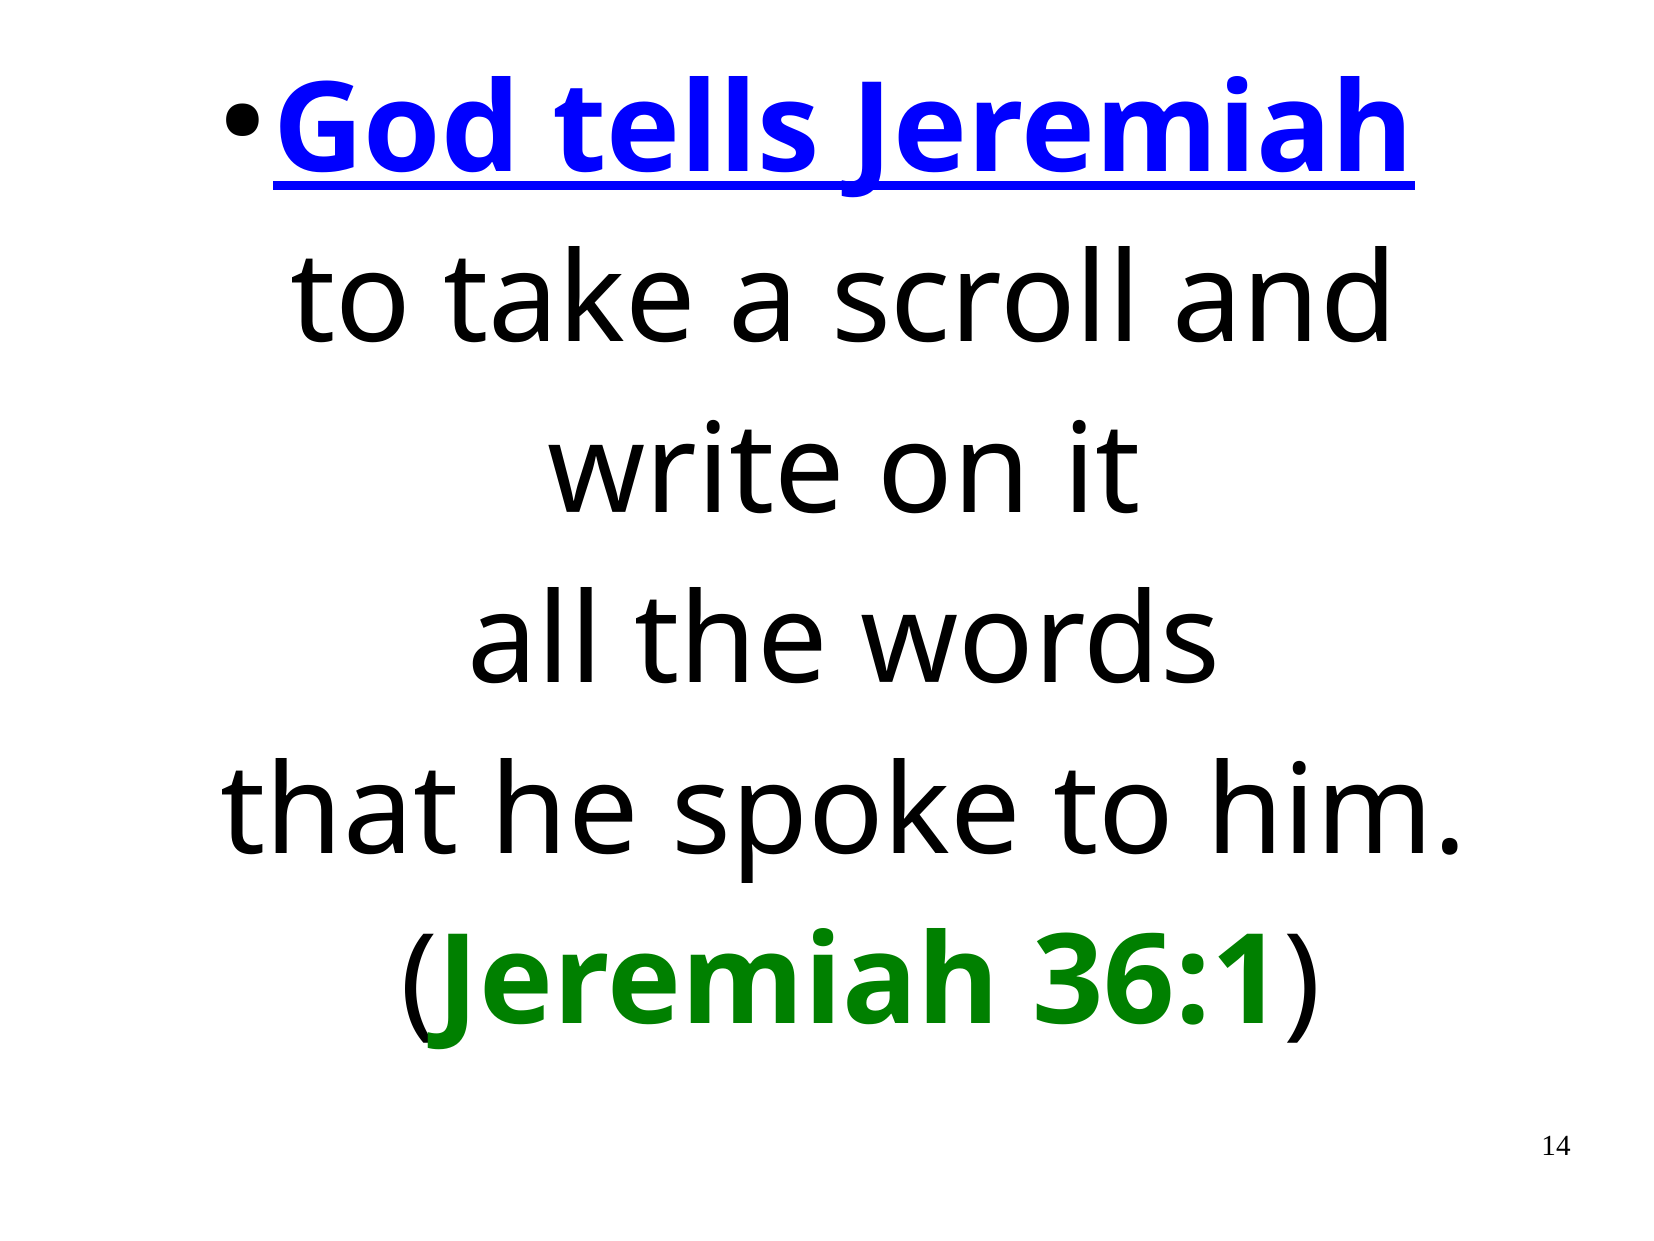

# God tells Jeremiah to take a scroll and write on it all the words that he spoke to him. (Jeremiah 36:1)
14